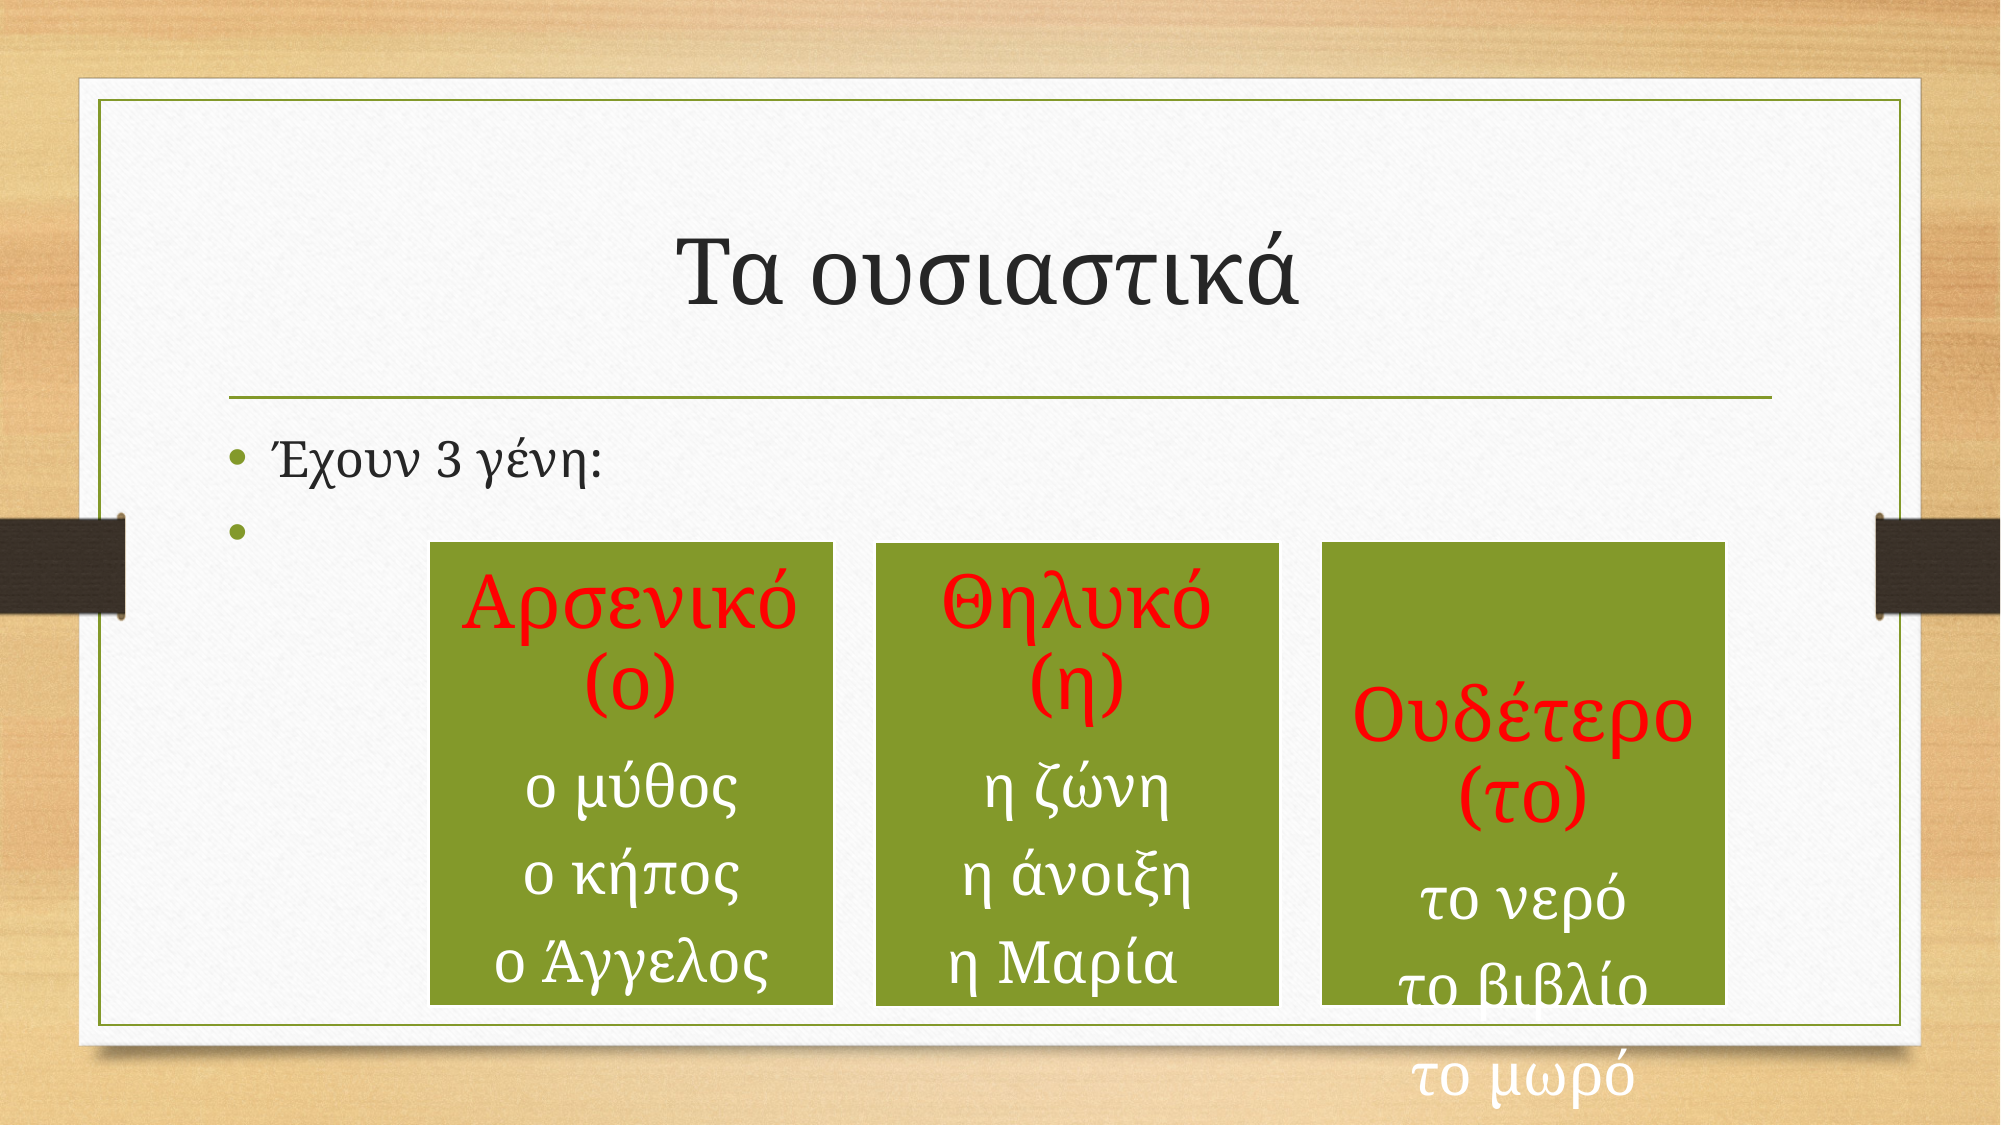

# Τα ουσιαστικά
Έχουν 3 γένη:
Αρσενικό (ο)
ο μύθος
ο κήπος
ο Άγγελος
Ουδέτερο (το)
το νερό
το βιβλίο
το μωρό
Θηλυκό (η)
η ζώνη
η άνοιξη
η Μαρία